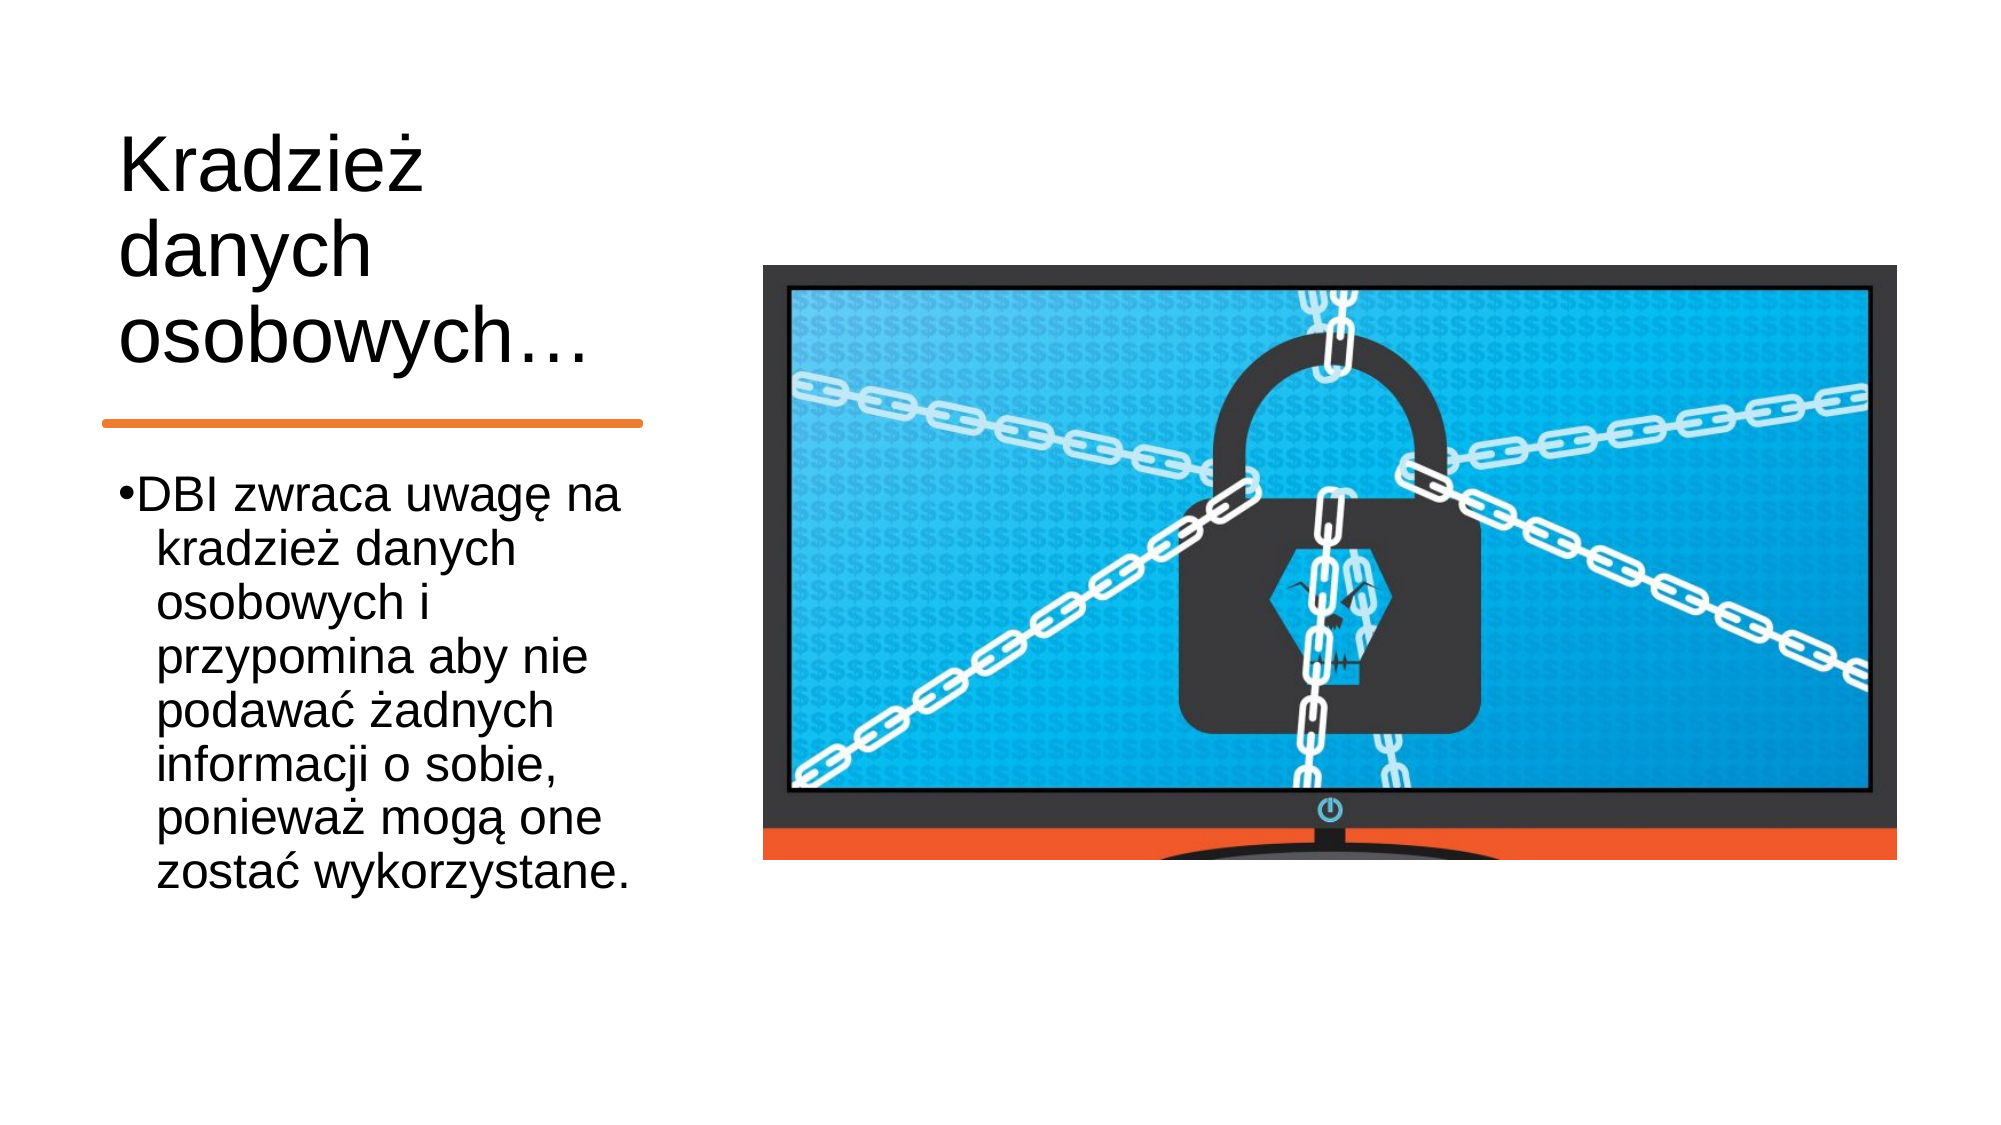

# Kradzież danych osobowych…
DBI zwraca uwagę na kradzież danych osobowych i przypomina aby nie podawać żadnych informacji o sobie, ponieważ mogą one zostać wykorzystane.